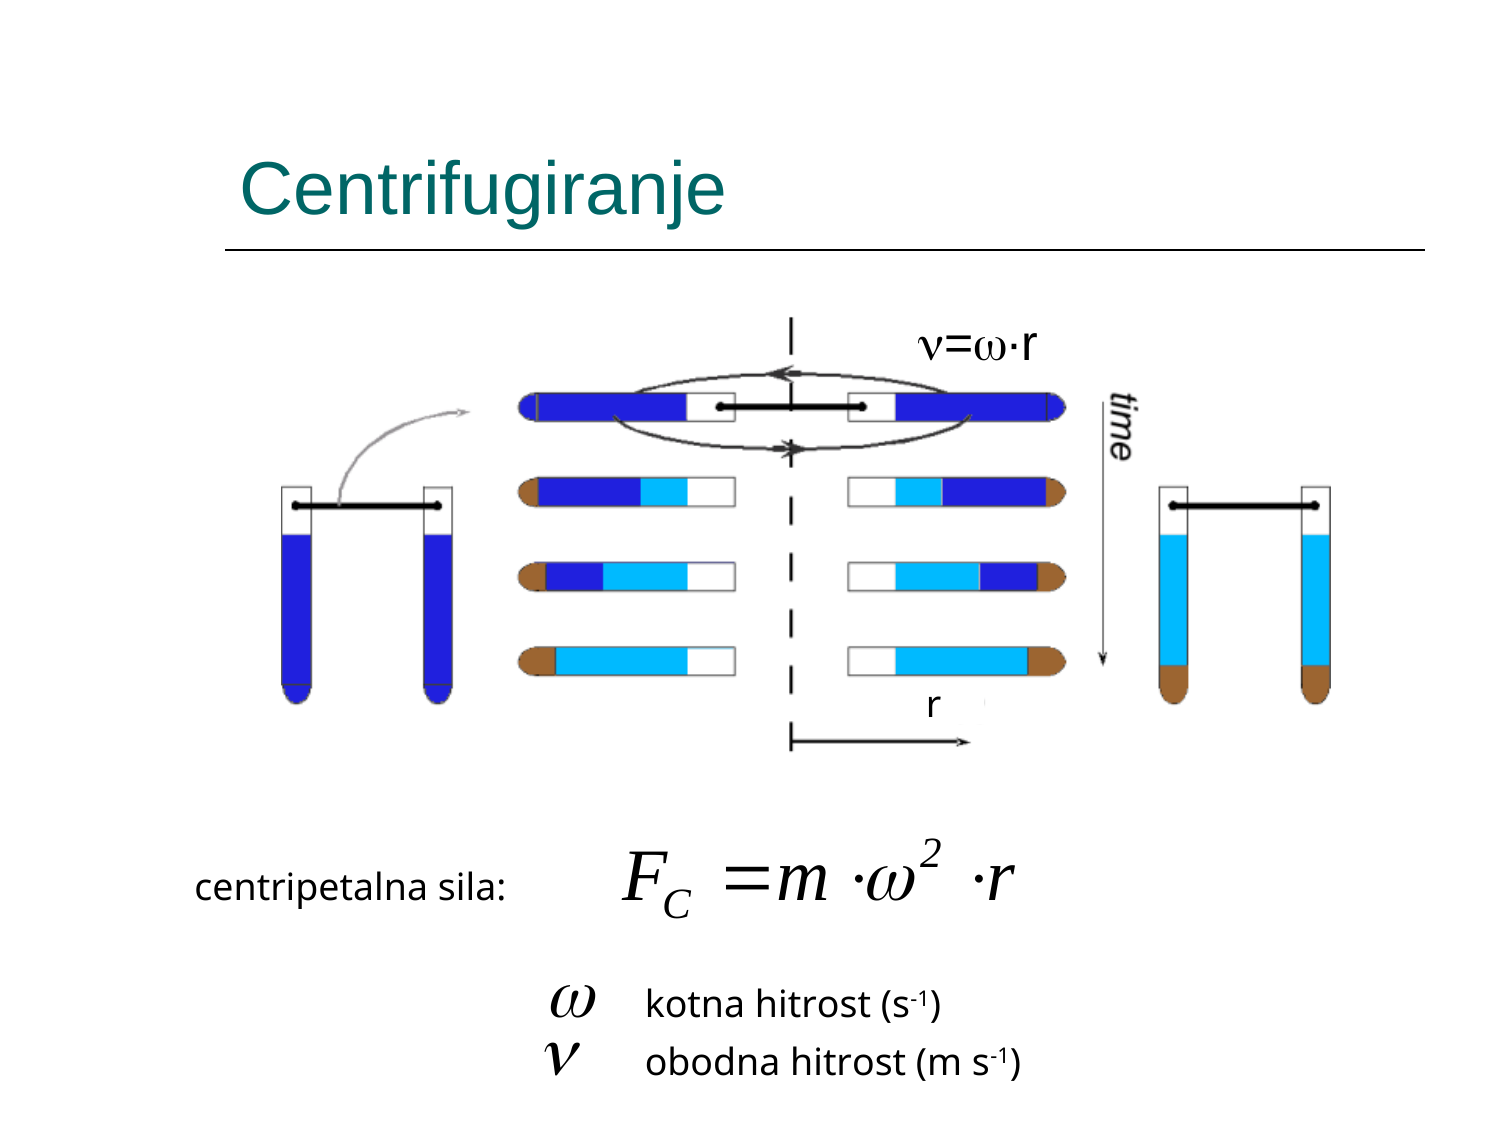

# Centrifugiranje
=∙r
r
centripetalna sila:
kotna hitrost (s-1)
obodna hitrost (m s-1)